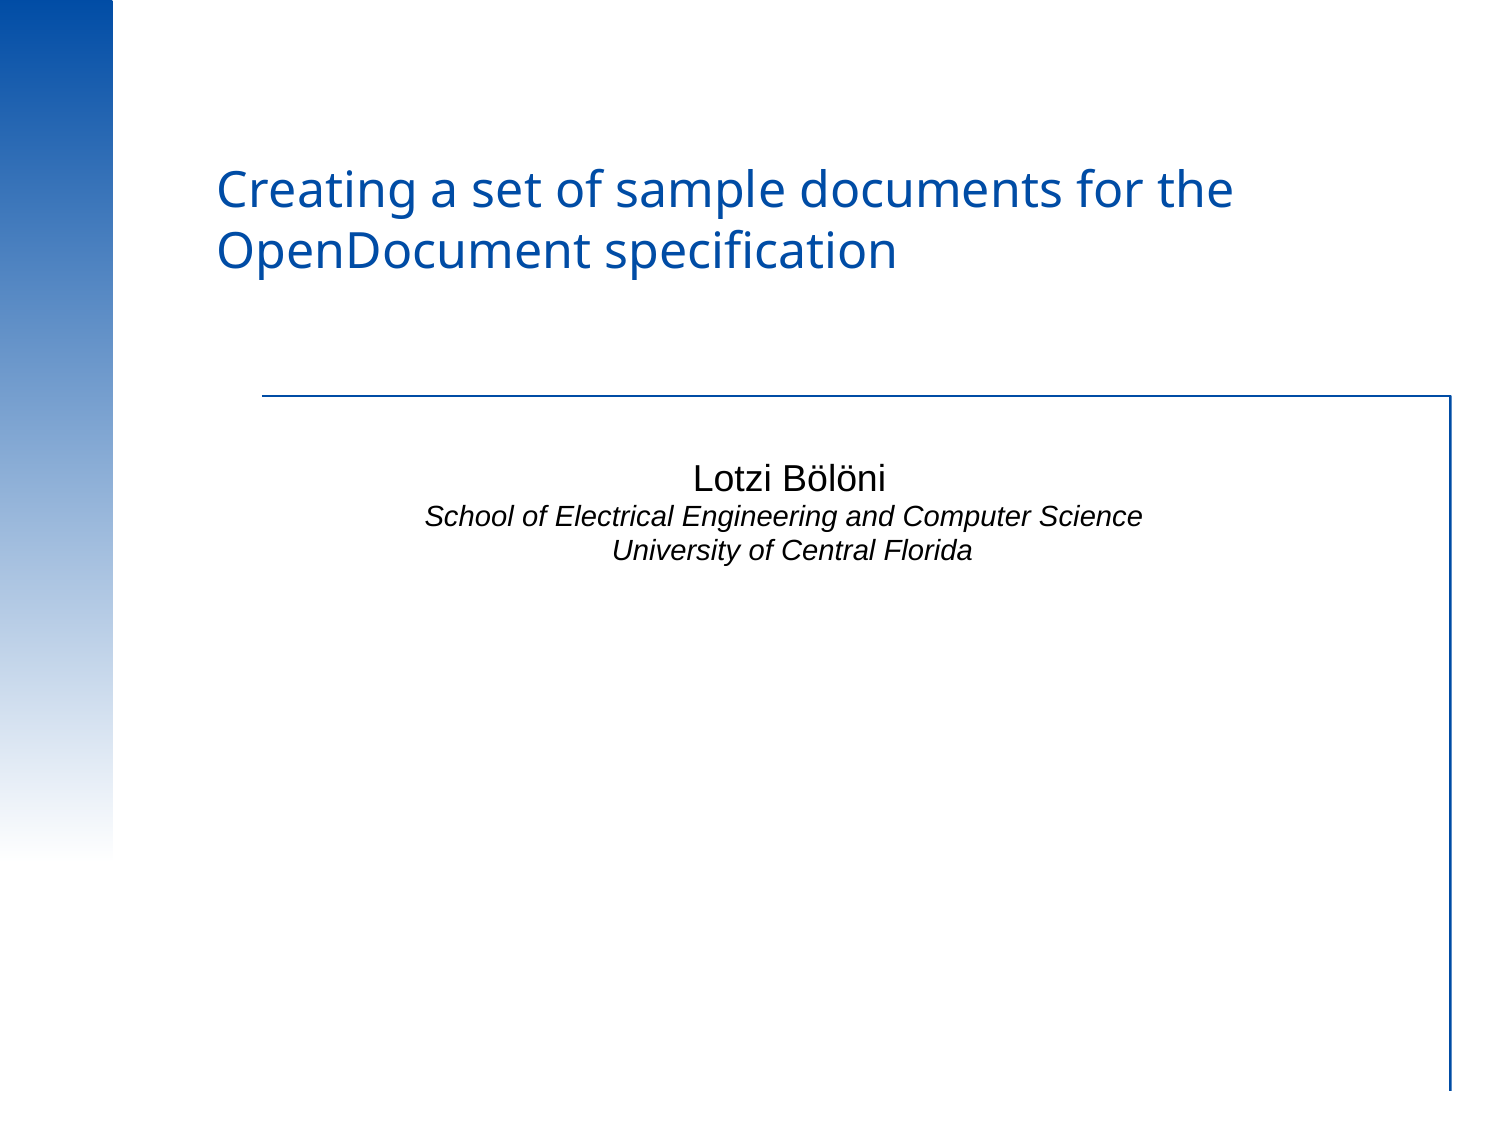

# Creating a set of sample documents for the OpenDocument specification
 Lotzi Bölöni
School of Electrical Engineering and Computer Science
 University of Central Florida